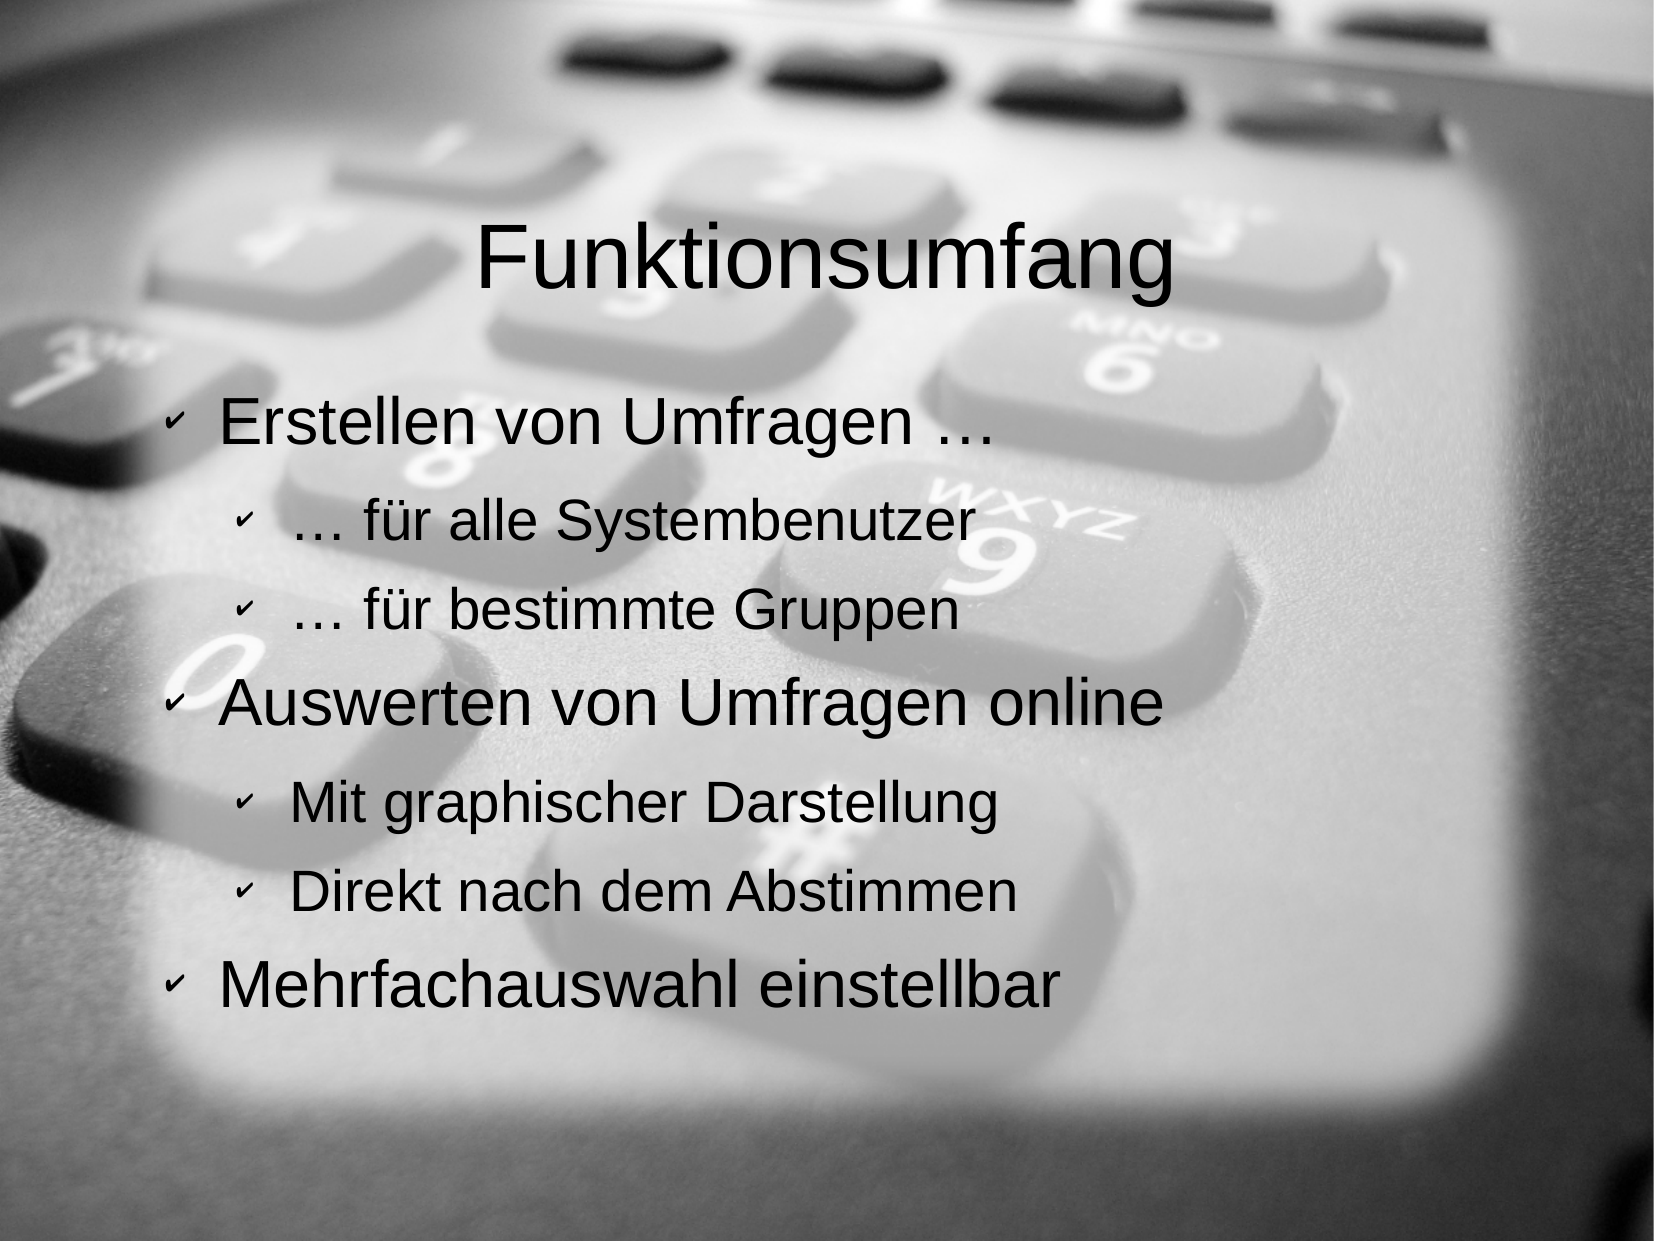

# Funktionsumfang
Erstellen von Umfragen …
… für alle Systembenutzer
… für bestimmte Gruppen
Auswerten von Umfragen online
Mit graphischer Darstellung
Direkt nach dem Abstimmen
Mehrfachauswahl einstellbar